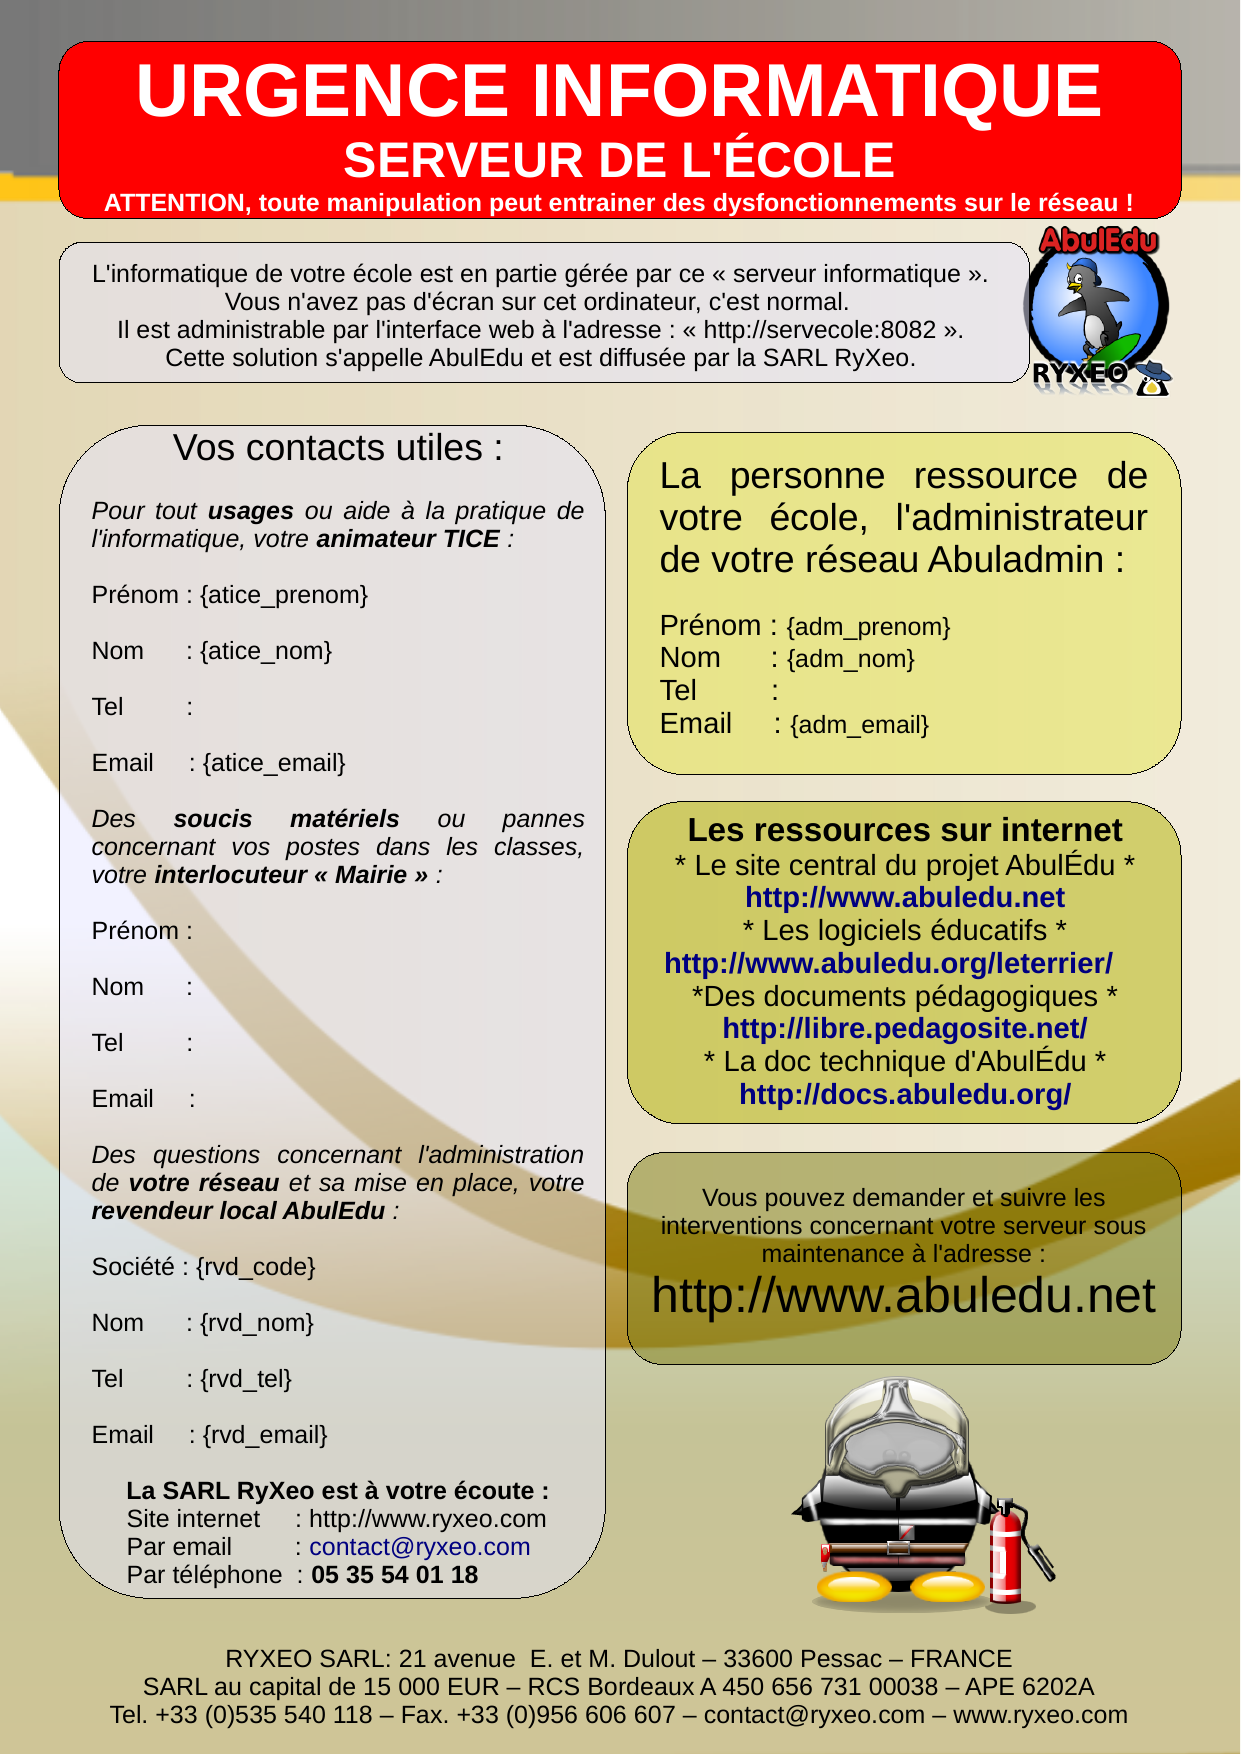

URGENCE INFORMATIQUE
SERVEUR DE L'ÉCOLE
ATTENTION, toute manipulation peut entrainer des dysfonctionnements sur le réseau !
L'informatique de votre école est en partie gérée par ce « serveur informatique ». Vous n'avez pas d'écran sur cet ordinateur, c'est normal.
Il est administrable par l'interface web à l'adresse : « http://servecole:8082 ».
Cette solution s'appelle AbulEdu et est diffusée par la SARL RyXeo.
Vos contacts utiles :
Pour tout usages ou aide à la pratique de l'informatique, votre animateur TICE :
Prénom : {atice_prenom}
Nom : {atice_nom}
Tel :
Email : {atice_email}
Des soucis matériels ou pannes concernant vos postes dans les classes, votre interlocuteur « Mairie » :
Prénom :
Nom :
Tel :
Email :
Des questions concernant l'administration de votre réseau et sa mise en place, votre revendeur local AbulEdu :
Société : {rvd_code}
Nom : {rvd_nom}
Tel : {rvd_tel}
Email : {rvd_email}
La SARL RyXeo est à votre écoute :
 Site internet : http://www.ryxeo.com
 Par email : contact@ryxeo.com
 Par téléphone : 05 35 54 01 18
La personne ressource de votre école, l'administrateur de votre réseau Abuladmin :
Prénom : {adm_prenom}
Nom : {adm_nom}
Tel :
Email : {adm_email}
Les ressources sur internet
* Le site central du projet AbulÉdu *
http://www.abuledu.net
* Les logiciels éducatifs *
http://www.abuledu.org/leterrier/
*Des documents pédagogiques *
http://libre.pedagosite.net/
* La doc technique d'AbulÉdu *
http://docs.abuledu.org/
Vous pouvez demander et suivre les interventions concernant votre serveur sous maintenance à l'adresse :
http://www.abuledu.net
RYXEO SARL: 21 avenue E. et M. Dulout – 33600 Pessac – FRANCE
SARL au capital de 15 000 EUR – RCS Bordeaux A 450 656 731 00038 – APE 6202A
Tel. +33 (0)535 540 118 – Fax. +33 (0)956 606 607 – contact@ryxeo.com – www.ryxeo.com